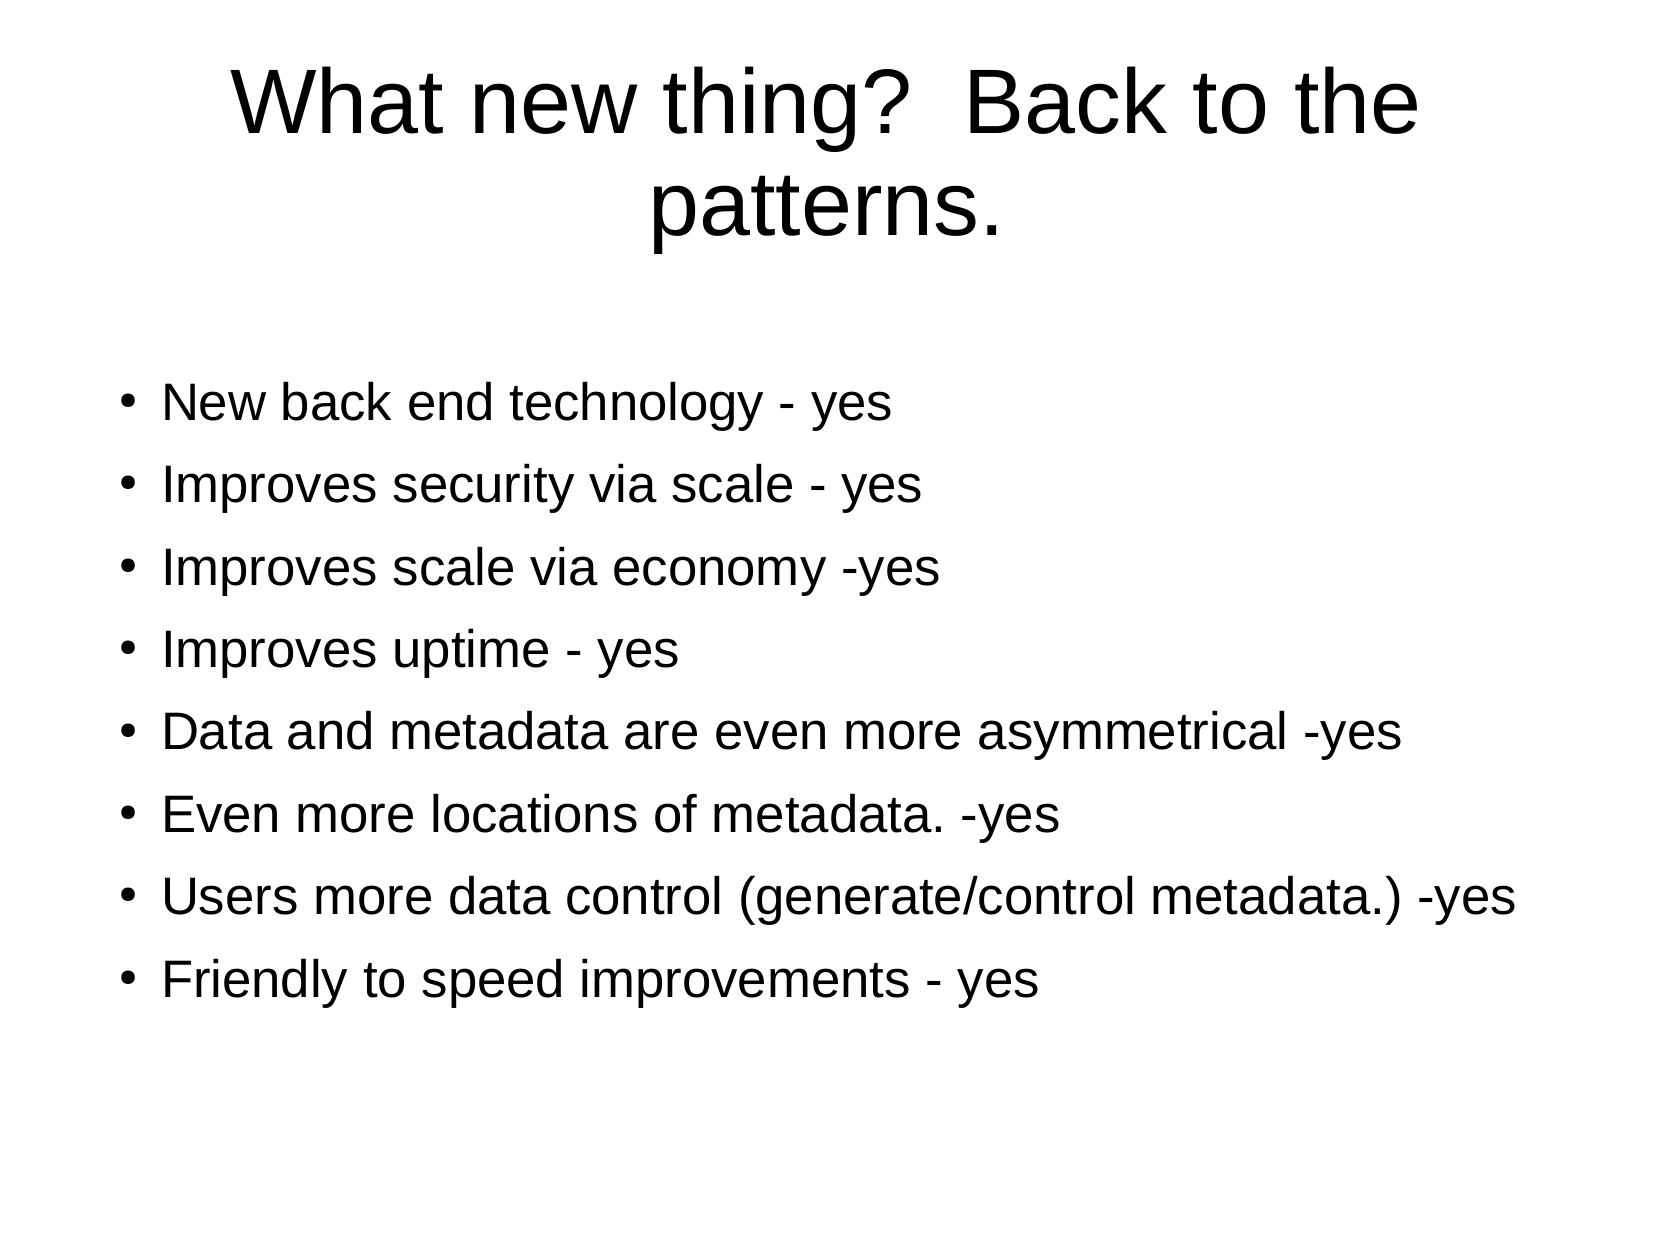

# What new thing? Back to the patterns.
New back end technology - yes
Improves security via scale - yes
Improves scale via economy -yes
Improves uptime - yes
Data and metadata are even more asymmetrical -yes
Even more locations of metadata. -yes
Users more data control (generate/control metadata.) -yes
Friendly to speed improvements - yes